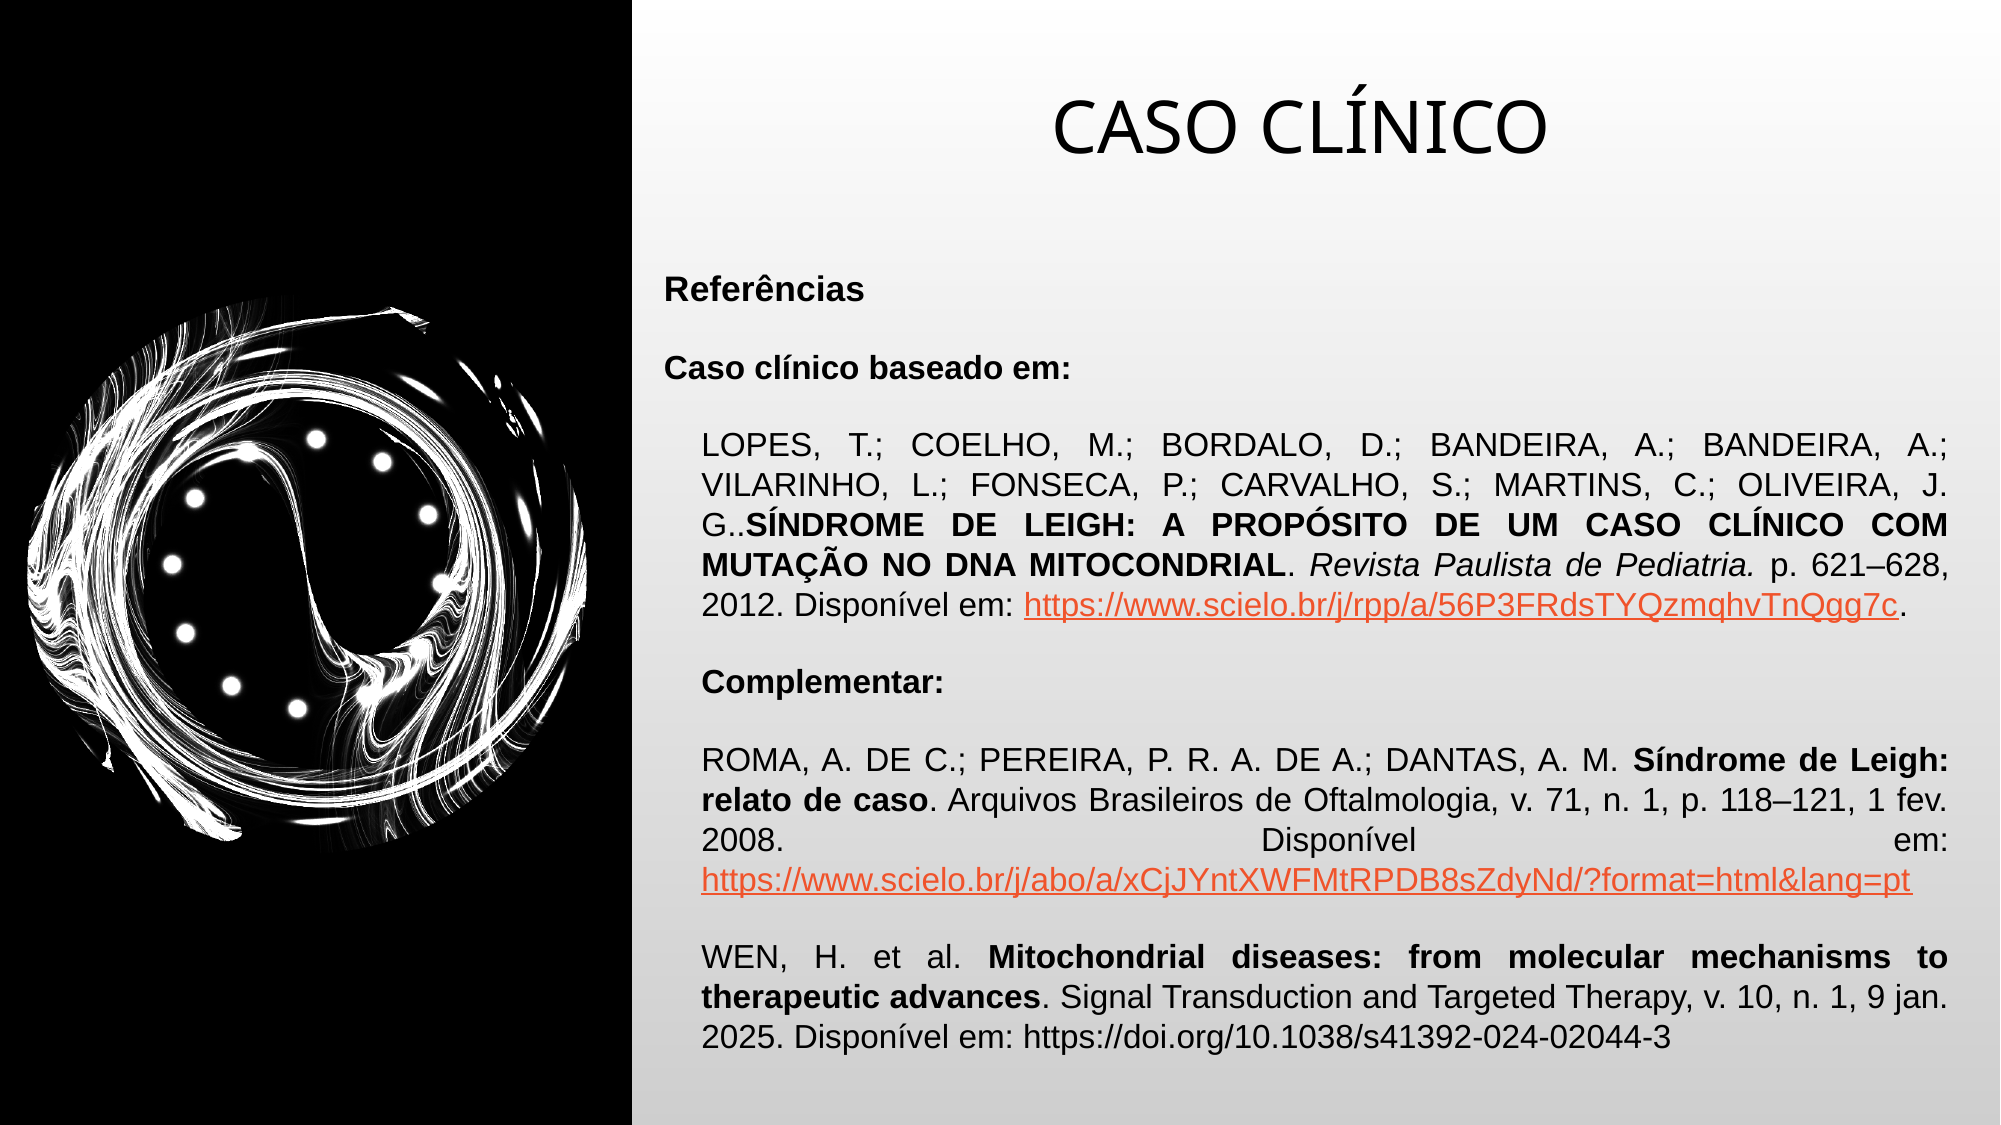

# CASO CLÍNICO
Referências
Caso clínico baseado em:
LOPES, T.; COELHO, M.; BORDALO, D.; BANDEIRA, A.; BANDEIRA, A.; VILARINHO, L.; FONSECA, P.; CARVALHO, S.; MARTINS, C.; OLIVEIRA, J. G..SÍNDROME DE LEIGH: A PROPÓSITO DE UM CASO CLÍNICO COM MUTAÇÃO NO DNA MITOCONDRIAL. Revista Paulista de Pediatria. p. 621–628, 2012. Disponível em: https://www.scielo.br/j/rpp/a/56P3FRdsTYQzmqhvTnQgg7c.
Complementar:
ROMA, A. DE C.; PEREIRA, P. R. A. DE A.; DANTAS, A. M. Síndrome de Leigh: relato de caso. Arquivos Brasileiros de Oftalmologia, v. 71, n. 1, p. 118–121, 1 fev. 2008. Disponível em: https://www.scielo.br/j/abo/a/xCjJYntXWFMtRPDB8sZdyNd/?format=html&lang=pt
WEN, H. et al. Mitochondrial diseases: from molecular mechanisms to therapeutic advances. Signal Transduction and Targeted Therapy, v. 10, n. 1, 9 jan. 2025. Disponível em: https://doi.org/10.1038/s41392-024-02044-3